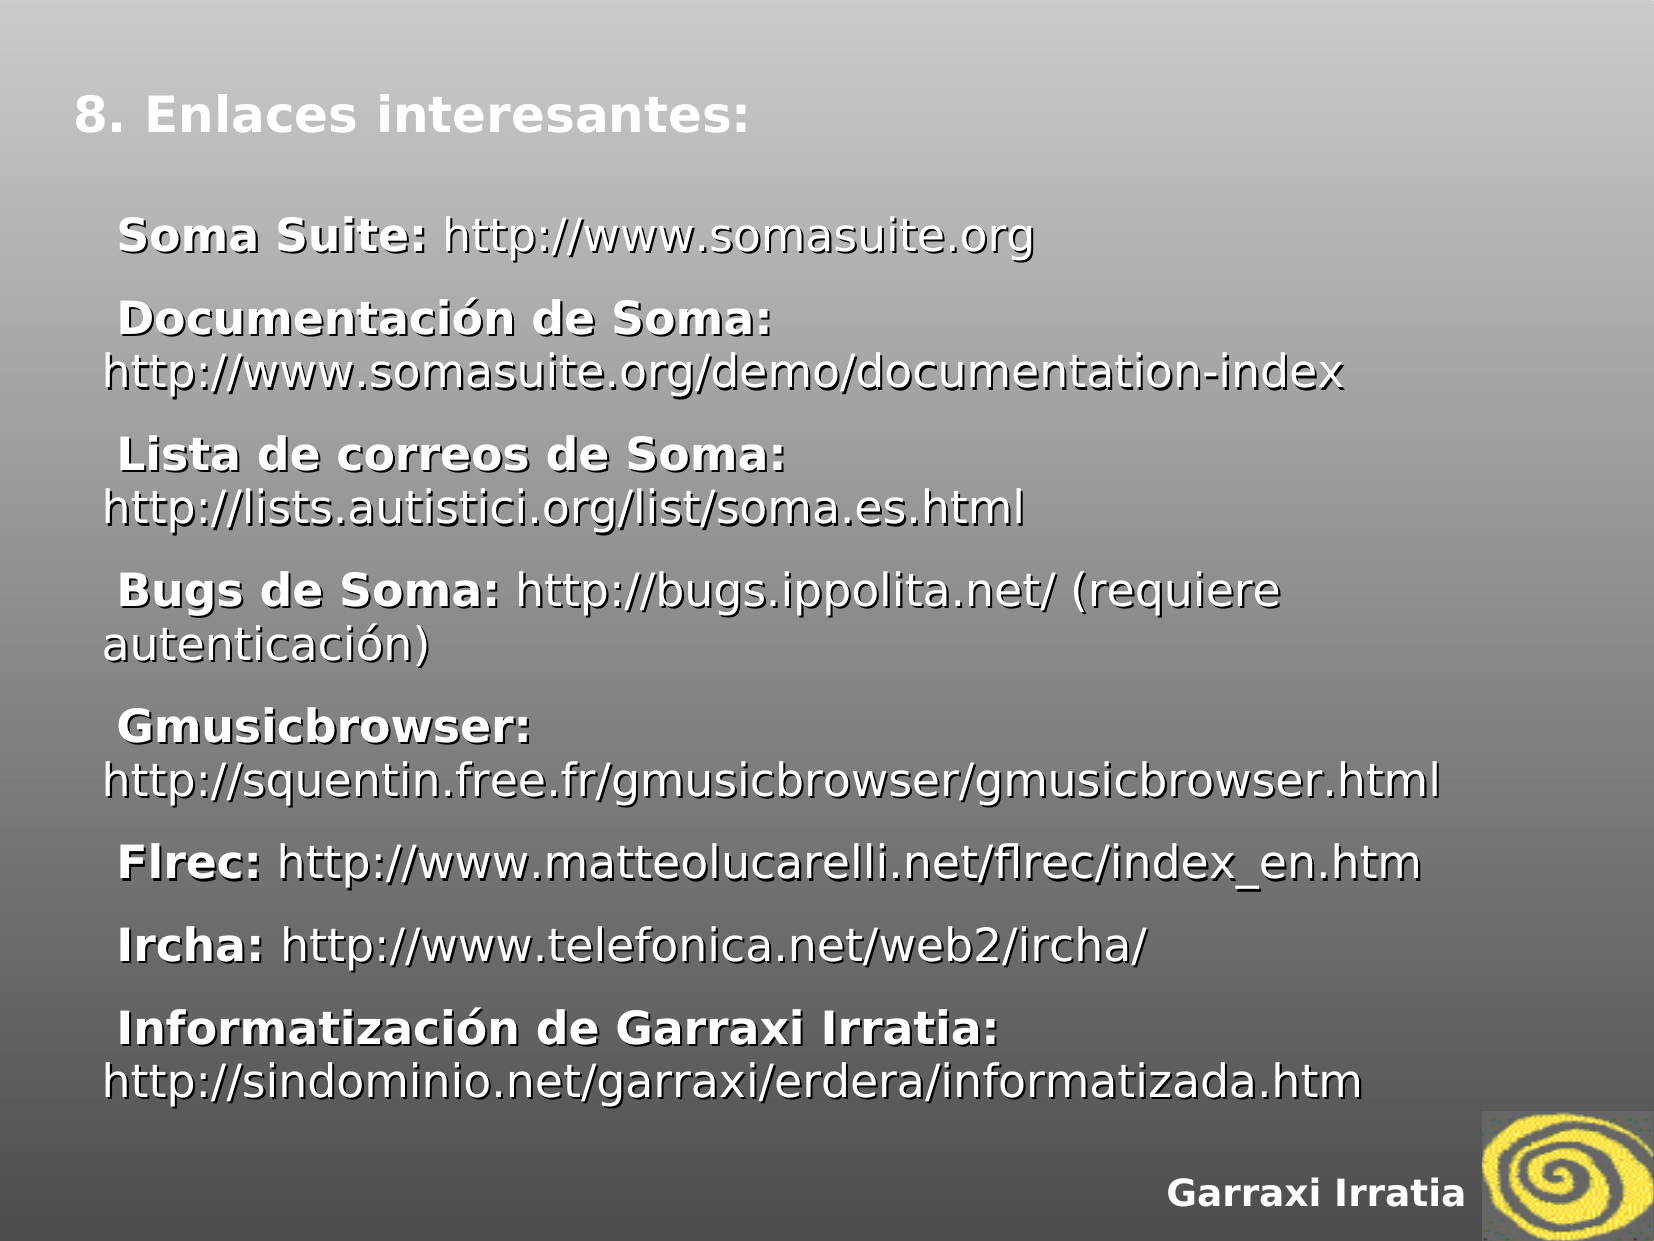

8. Enlaces interesantes:
 Soma Suite: http://www.somasuite.org
 Documentación de Soma: http://www.somasuite.org/demo/documentation-index
 Lista de correos de Soma: http://lists.autistici.org/list/soma.es.html
 Bugs de Soma: http://bugs.ippolita.net/ (requiere autenticación)
 Gmusicbrowser: http://squentin.free.fr/gmusicbrowser/gmusicbrowser.html
 Flrec: http://www.matteolucarelli.net/flrec/index_en.htm
 Ircha: http://www.telefonica.net/web2/ircha/
 Informatización de Garraxi Irratia: http://sindominio.net/garraxi/erdera/informatizada.htm